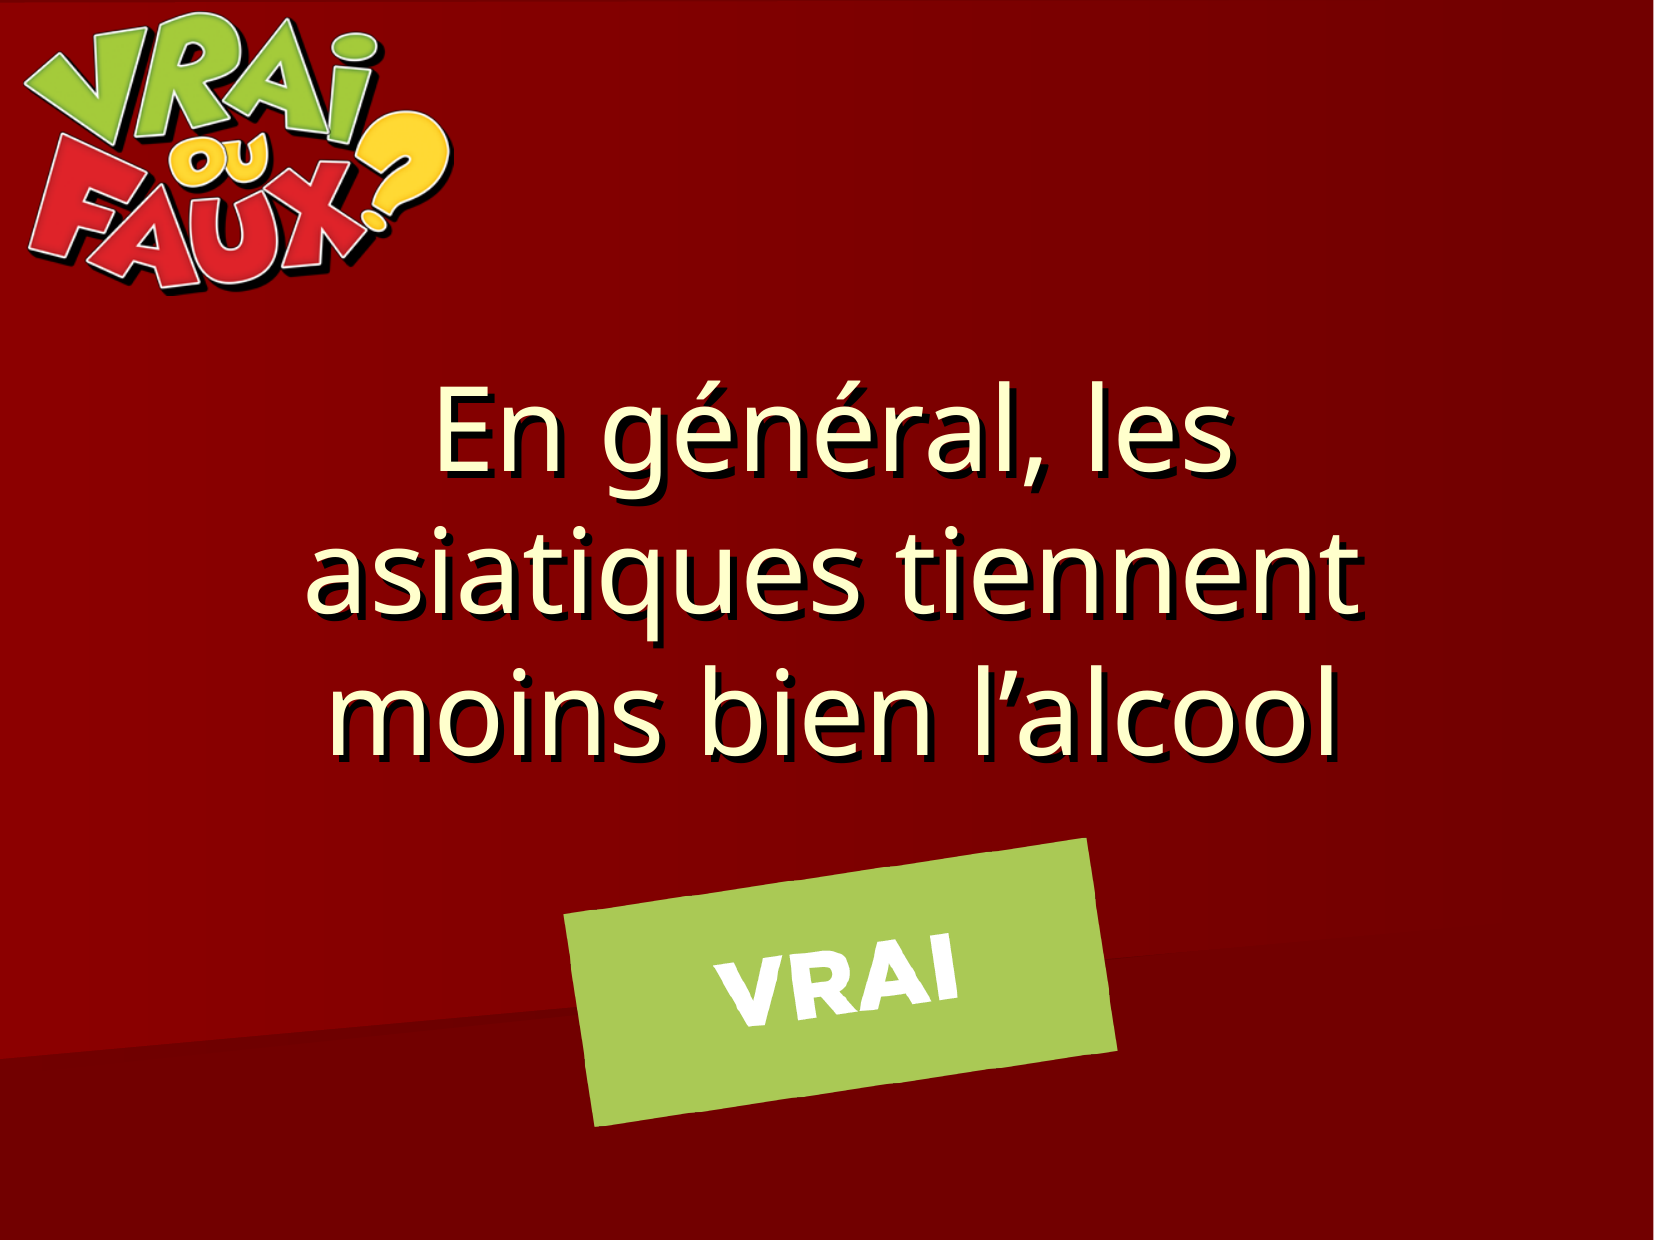

# En général, les asiatiques tiennent moins bien l’alcool